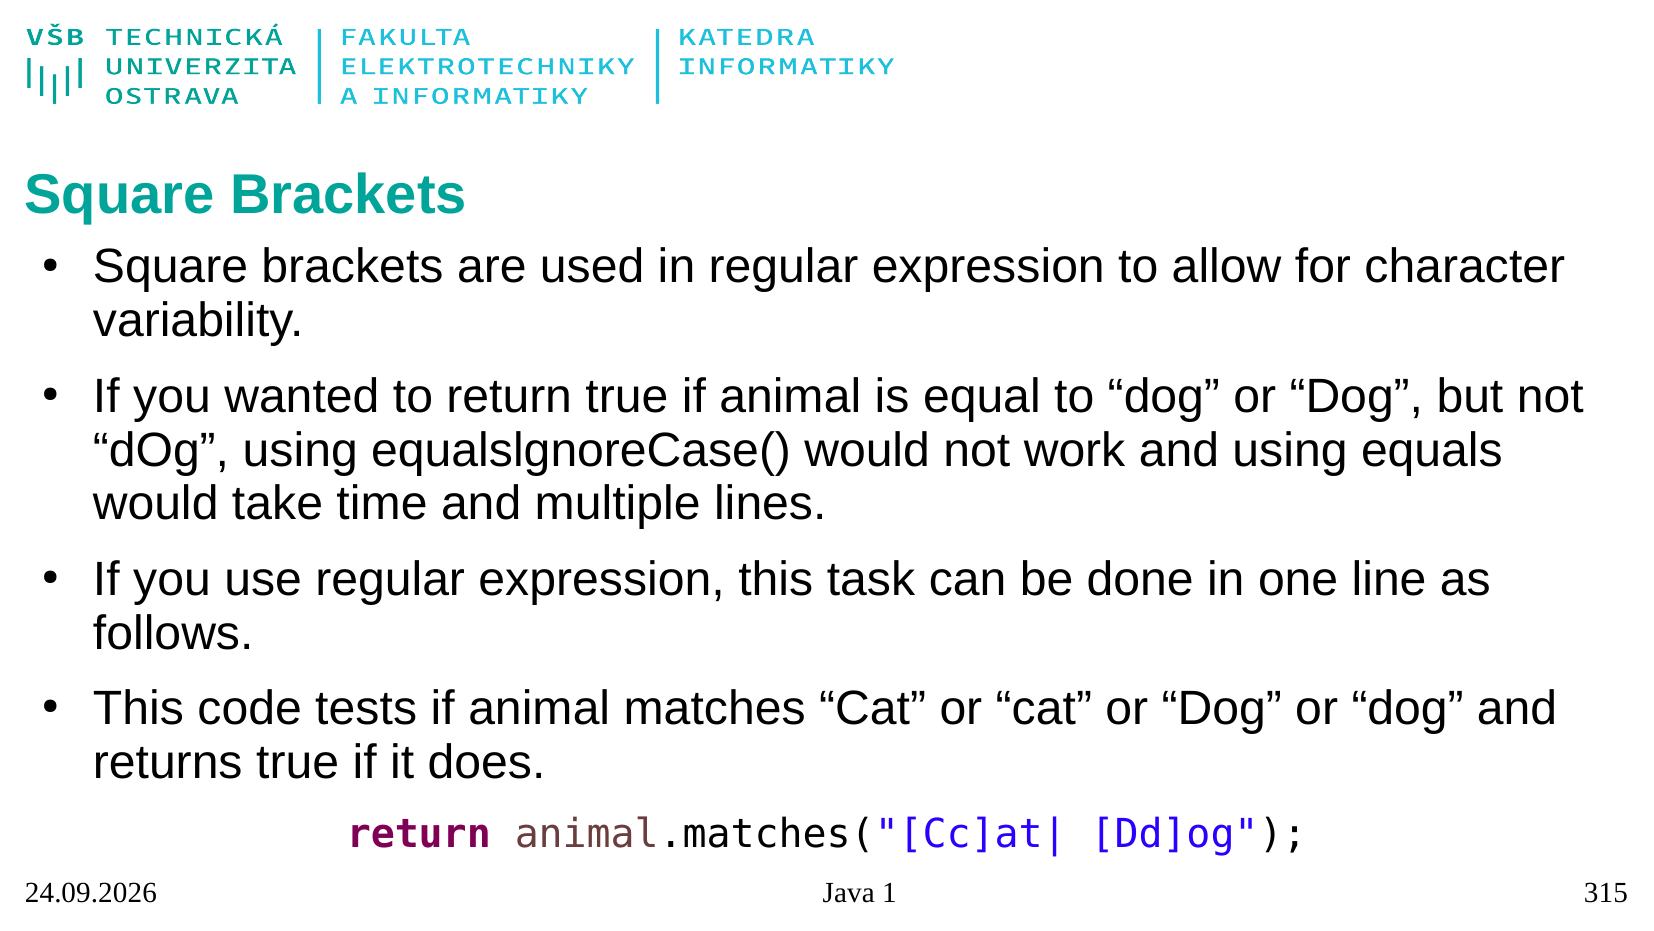

# Square Brackets
Square brackets are used in regular expression to allow for character variability.
If you wanted to return true if animal is equal to “dog” or “Dog”, but not “dOg”, using equalslgnoreCase() would not work and using equals would take time and multiple lines.
If you use regular expression, this task can be done in one line as follows.
This code tests if animal matches “Cat” or “cat” or “Dog” or “dog” and returns true if it does.
return animal.matches("[Cc]at| [Dd]og");
Java 1
315